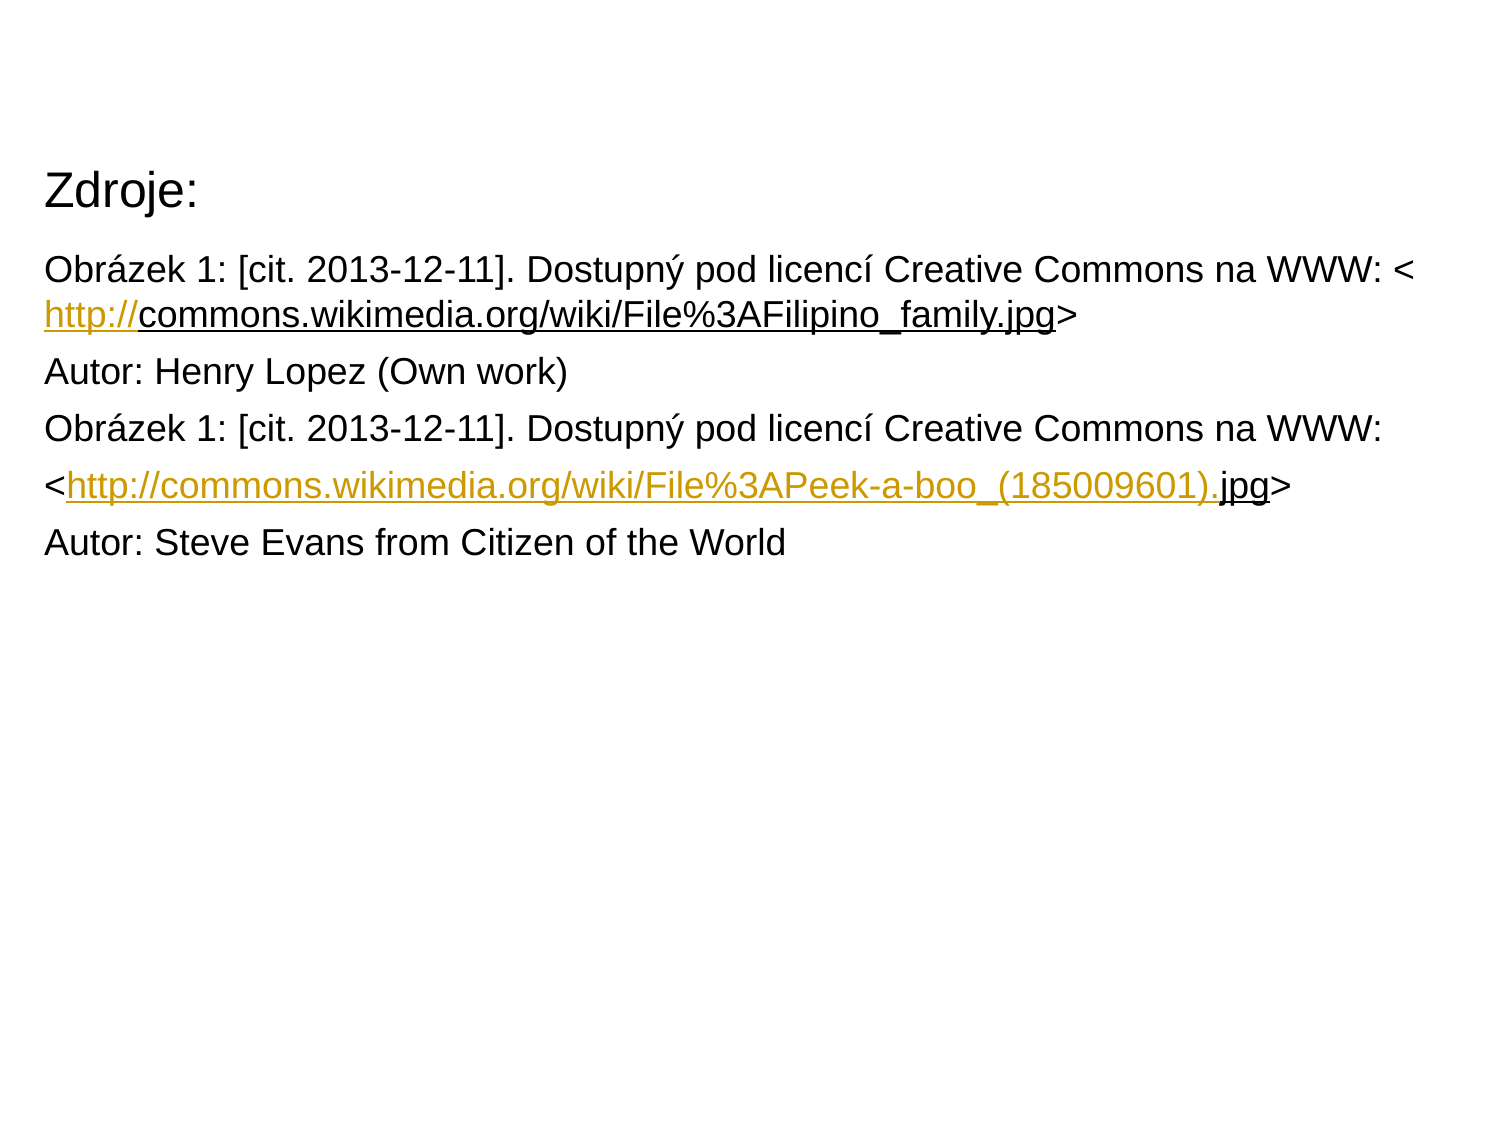

# Zdroje:
Obrázek 1: [cit. 2013-12-11]. Dostupný pod licencí Creative Commons na WWW: <http://commons.wikimedia.org/wiki/File%3AFilipino_family.jpg>
Autor: Henry Lopez (Own work)
Obrázek 1: [cit. 2013-12-11]. Dostupný pod licencí Creative Commons na WWW:
<http://commons.wikimedia.org/wiki/File%3APeek-a-boo_(185009601).jpg>
Autor: Steve Evans from Citizen of the World